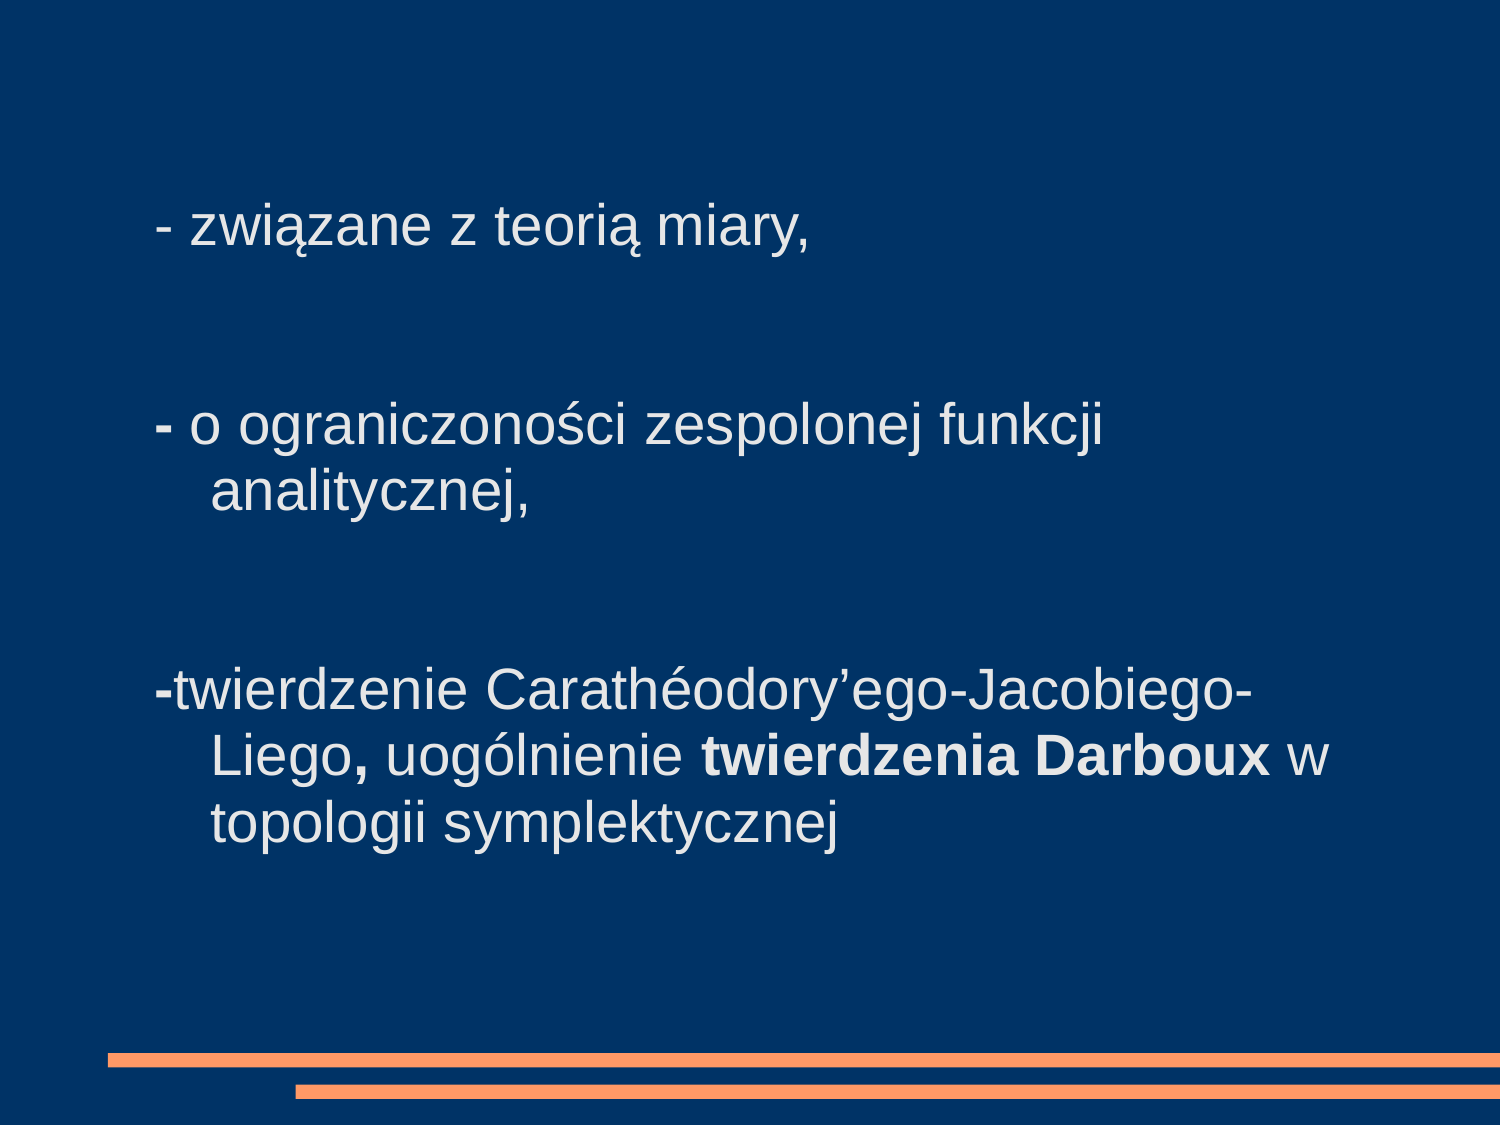

#
- związane z teorią miary,
- o ograniczoności zespolonej funkcji analitycznej,
-twierdzenie Carathéodory’ego-Jacobiego-Liego, uogólnienie twierdzenia Darboux w topologii symplektycznej